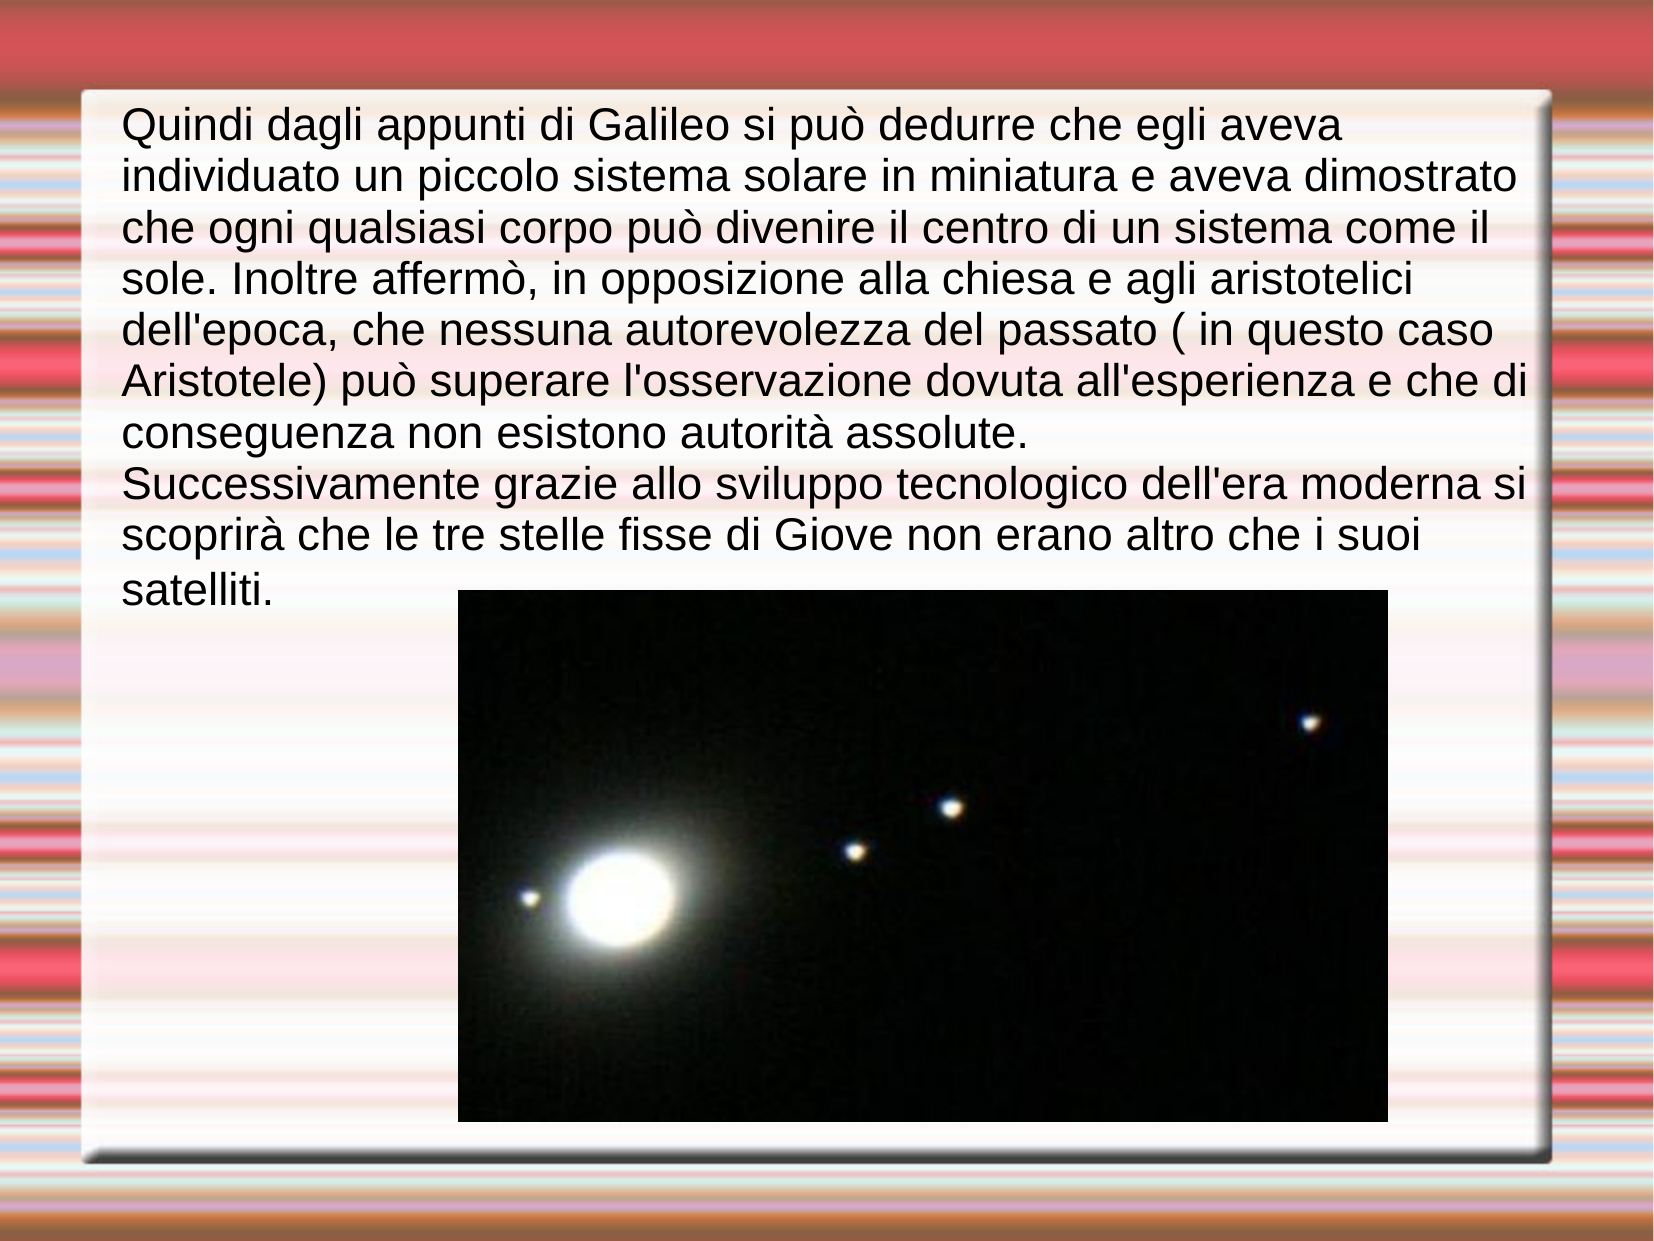

# Quindi dagli appunti di Galileo si può dedurre che egli aveva individuato un piccolo sistema solare in miniatura e aveva dimostrato che ogni qualsiasi corpo può divenire il centro di un sistema come il sole. Inoltre affermò, in opposizione alla chiesa e agli aristotelici dell'epoca, che nessuna autorevolezza del passato ( in questo caso Aristotele) può superare l'osservazione dovuta all'esperienza e che di conseguenza non esistono autorità assolute. Successivamente grazie allo sviluppo tecnologico dell'era moderna si scoprirà che le tre stelle fisse di Giove non erano altro che i suoi satelliti.